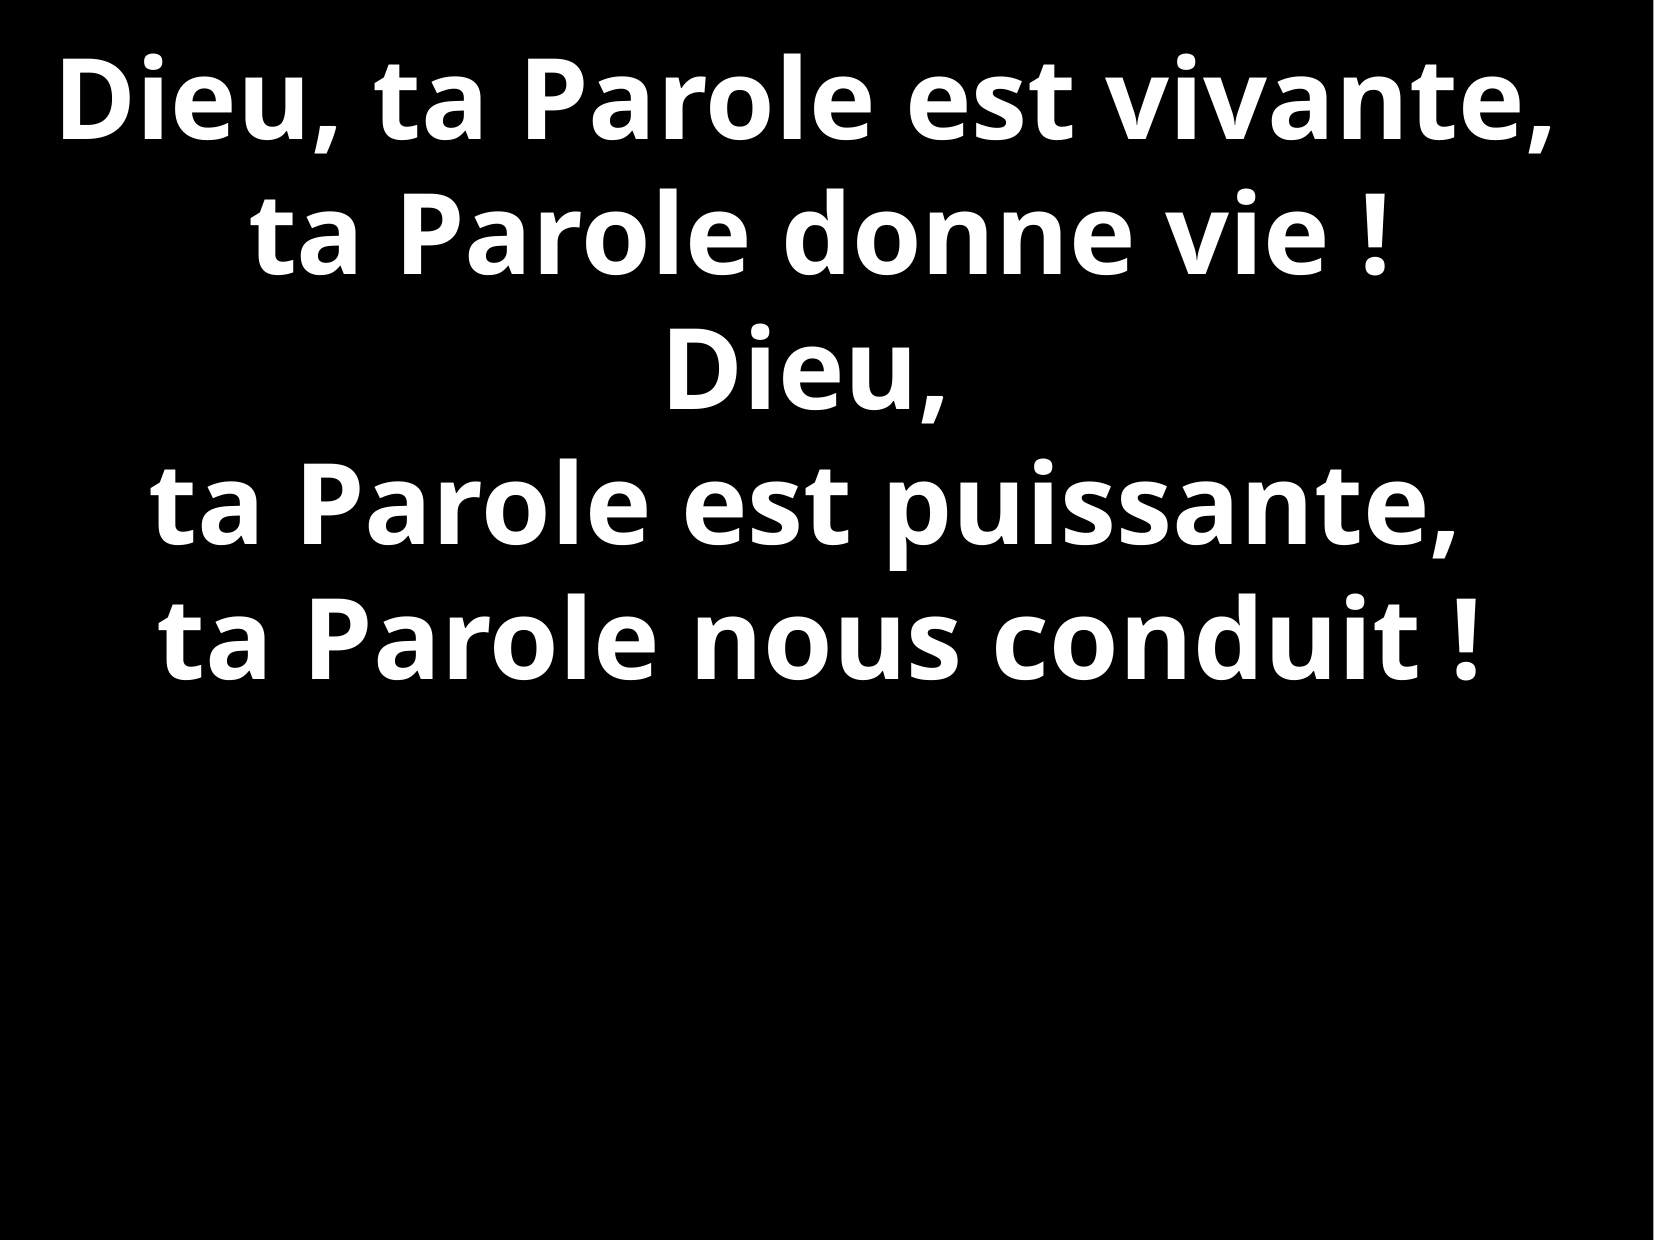

Dieu, ta Parole est vivante,
ta Parole donne vie !
Dieu,
ta Parole est puissante,
ta Parole nous conduit !
#